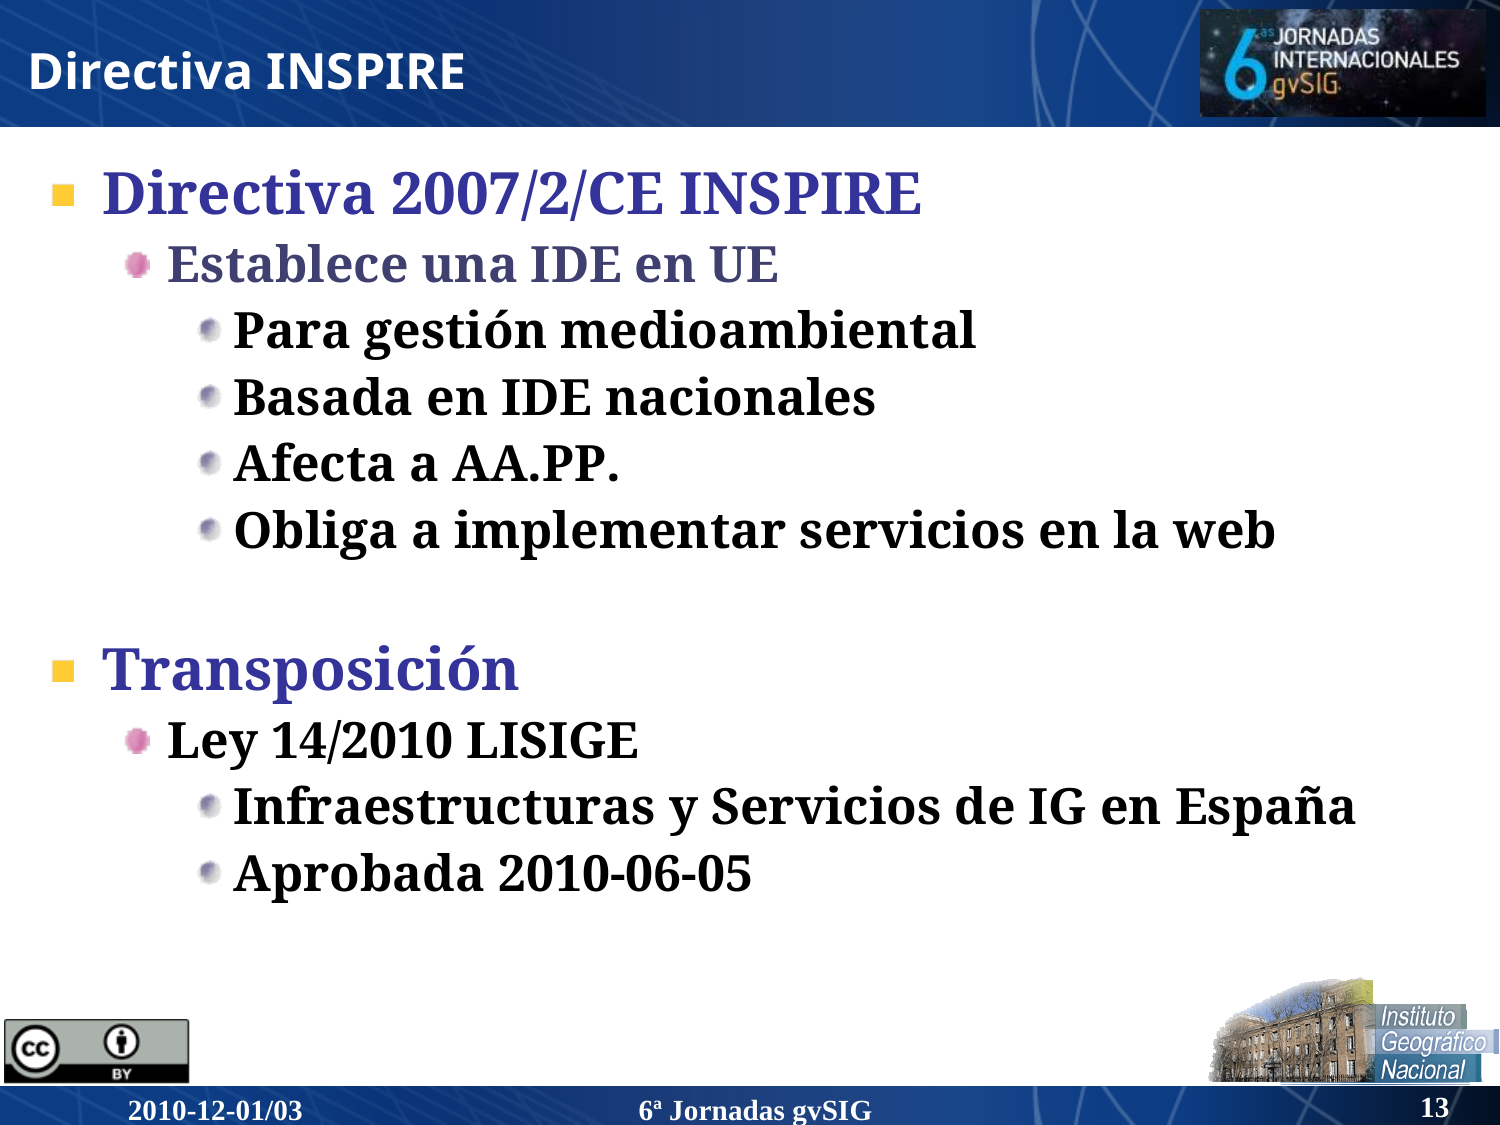

# Directiva INSPIRE
Directiva 2007/2/CE INSPIRE
Establece una IDE en UE
Para gestión medioambiental
Basada en IDE nacionales
Afecta a AA.PP.
Obliga a implementar servicios en la web
Transposición
Ley 14/2010 LISIGE
Infraestructuras y Servicios de IG en España
Aprobada 2010-06-05